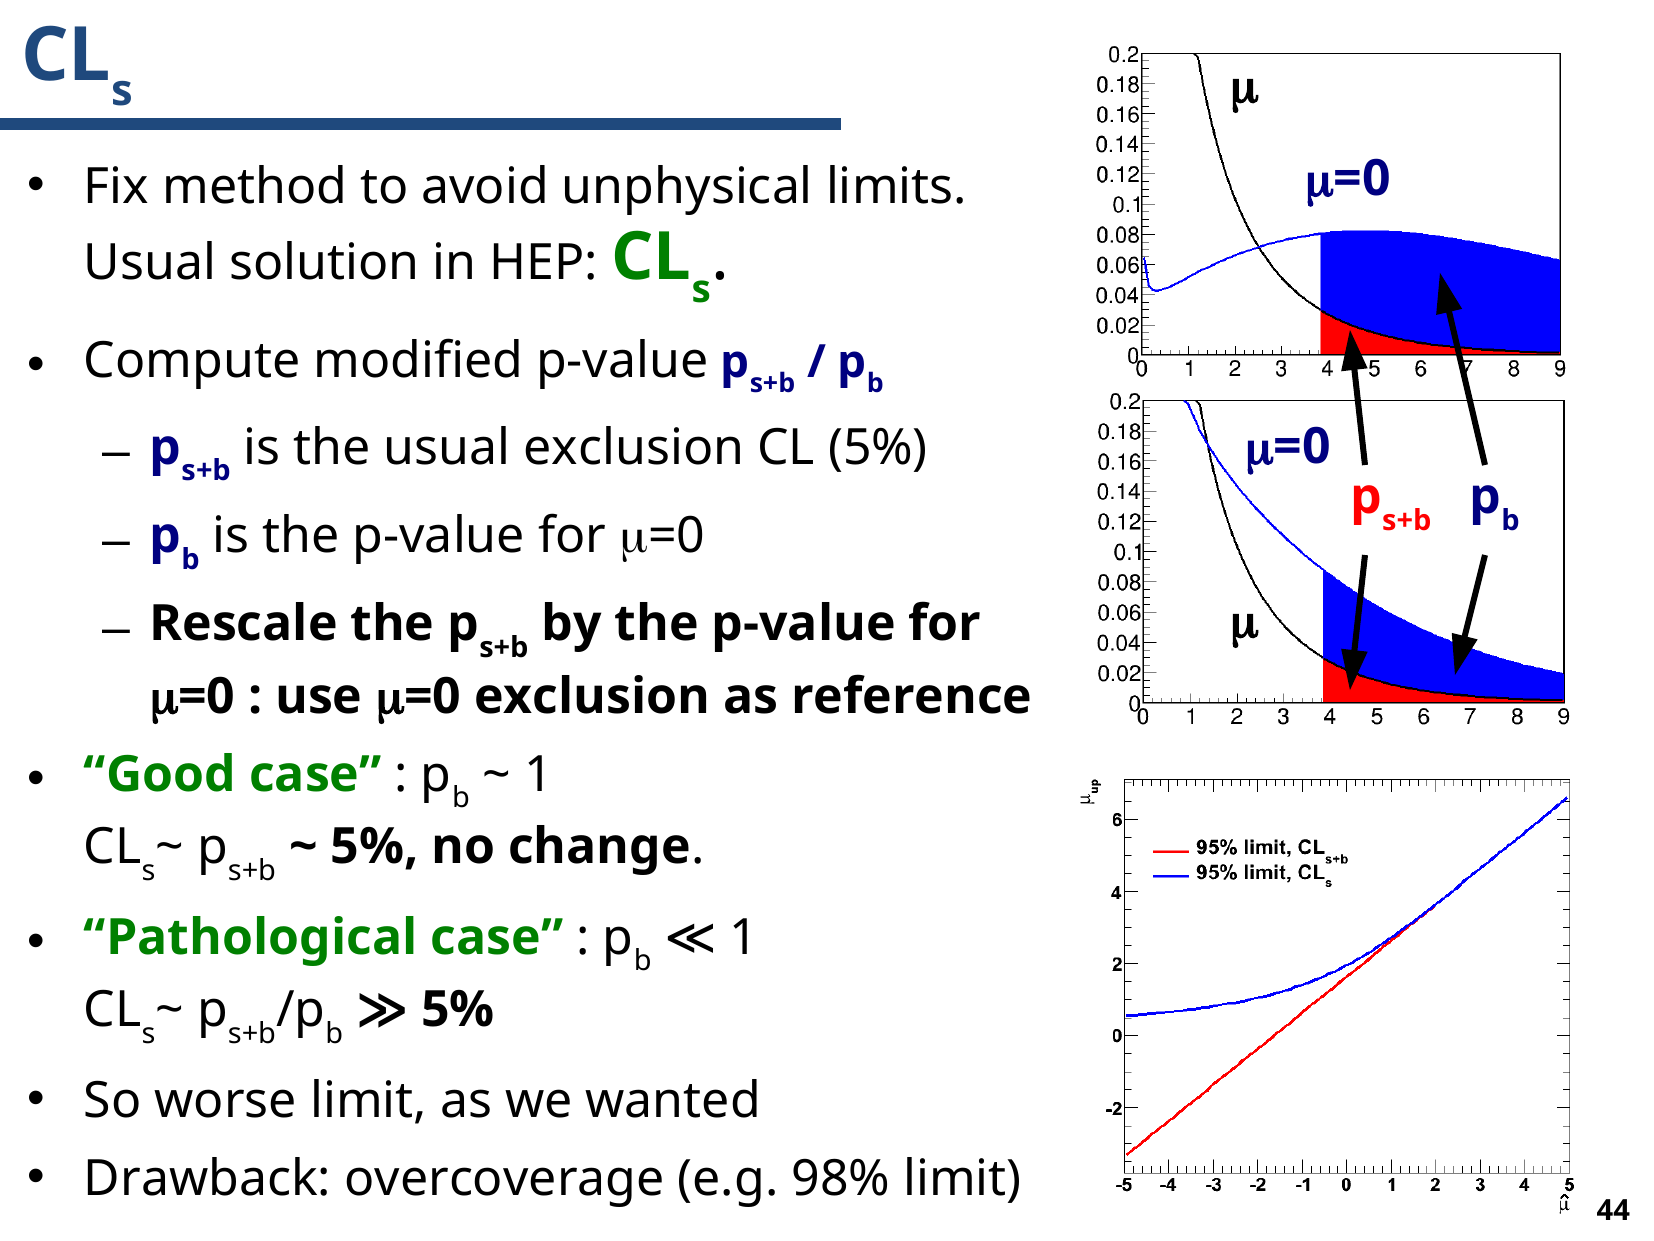

# CLs
m
m=0
Fix method to avoid unphysical limits. Usual solution in HEP: CLs.
Compute modified p-value ps+b / pb
ps+b is the usual exclusion CL (5%)
pb is the p-value for m=0
Rescale the ps+b by the p-value for m=0 : use m=0 exclusion as reference
“Good case” : pb ~ 1
CLs~ ps+b ~ 5%, no change.
“Pathological case” : pb ≪ 1
CLs~ ps+b/pb ≫ 5%
So worse limit, as we wanted
Drawback: overcoverage (e.g. 98% limit)
m=0
ps+b
pb
m
44